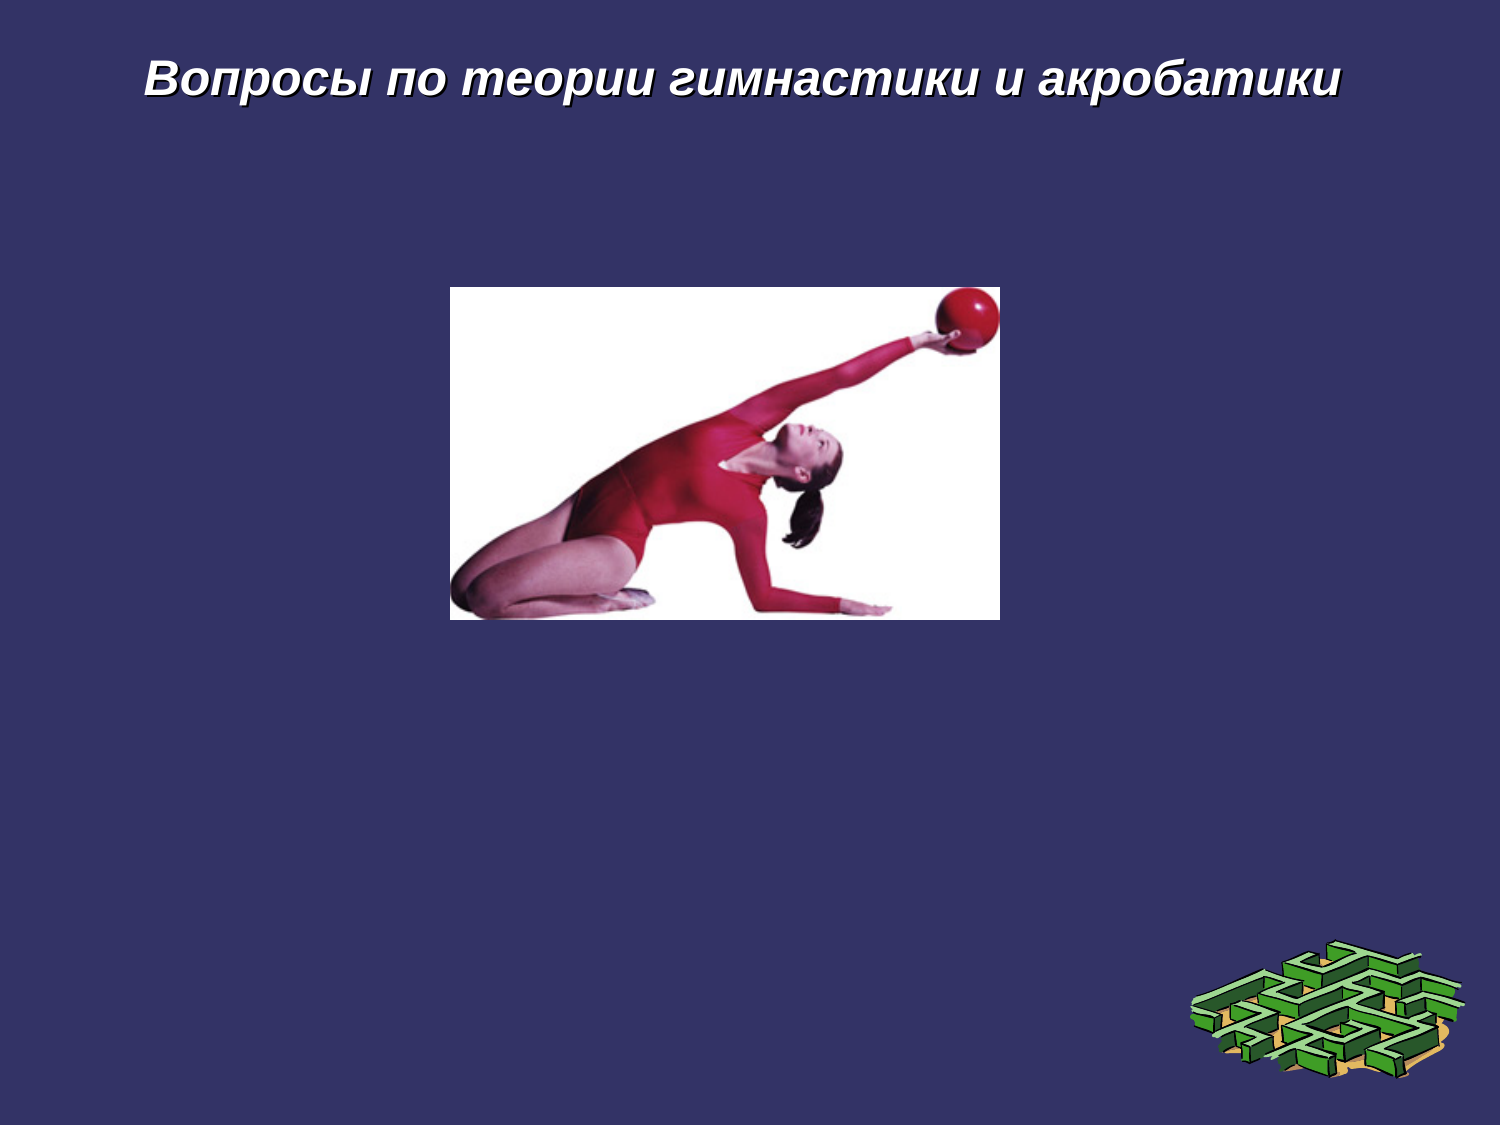

# Вопросы по теории гимнастики и акробатики